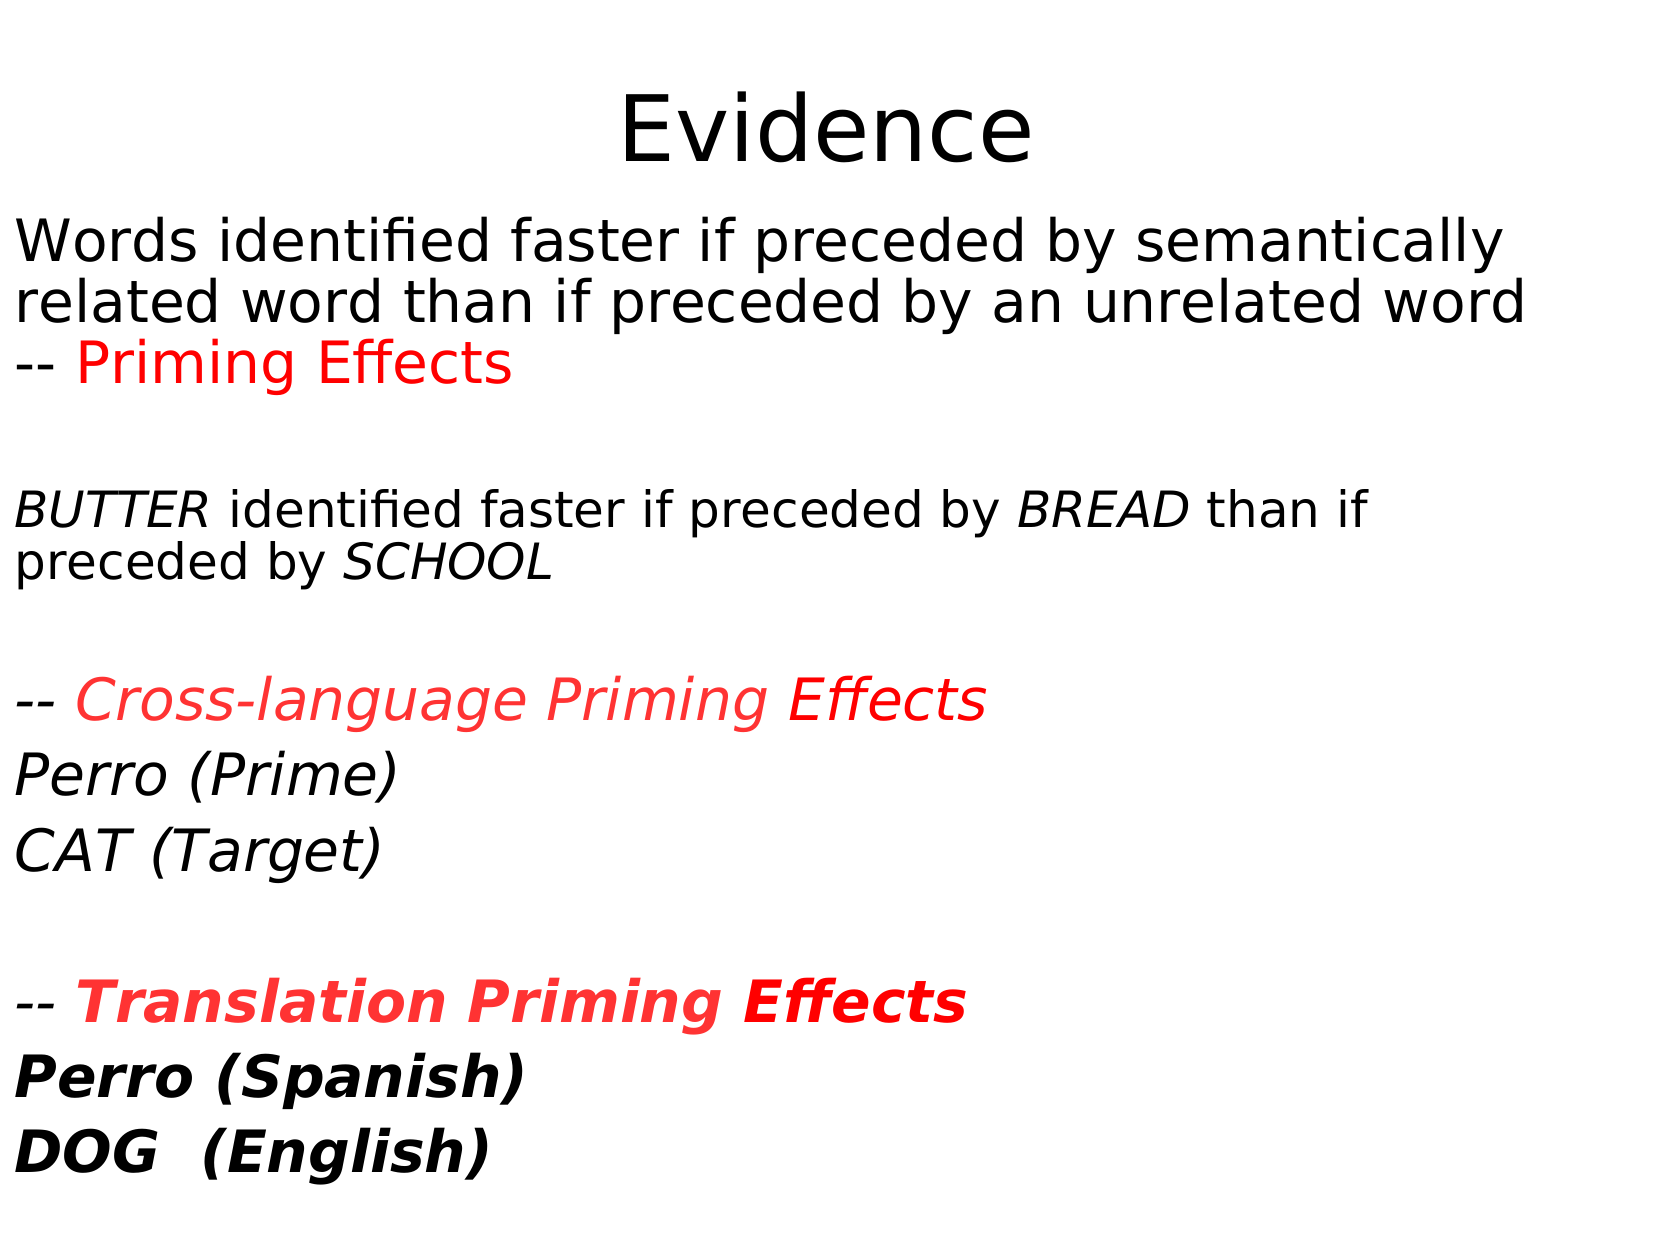

# Evidence
Words identified faster if preceded by semantically related word than if preceded by an unrelated word -- Priming Effects
BUTTER identified faster if preceded by BREAD than if preceded by SCHOOL
-- Cross-language Priming Effects
Perro (Prime)
CAT (Target)
-- Translation Priming Effects
Perro (Spanish)
DOG (English)